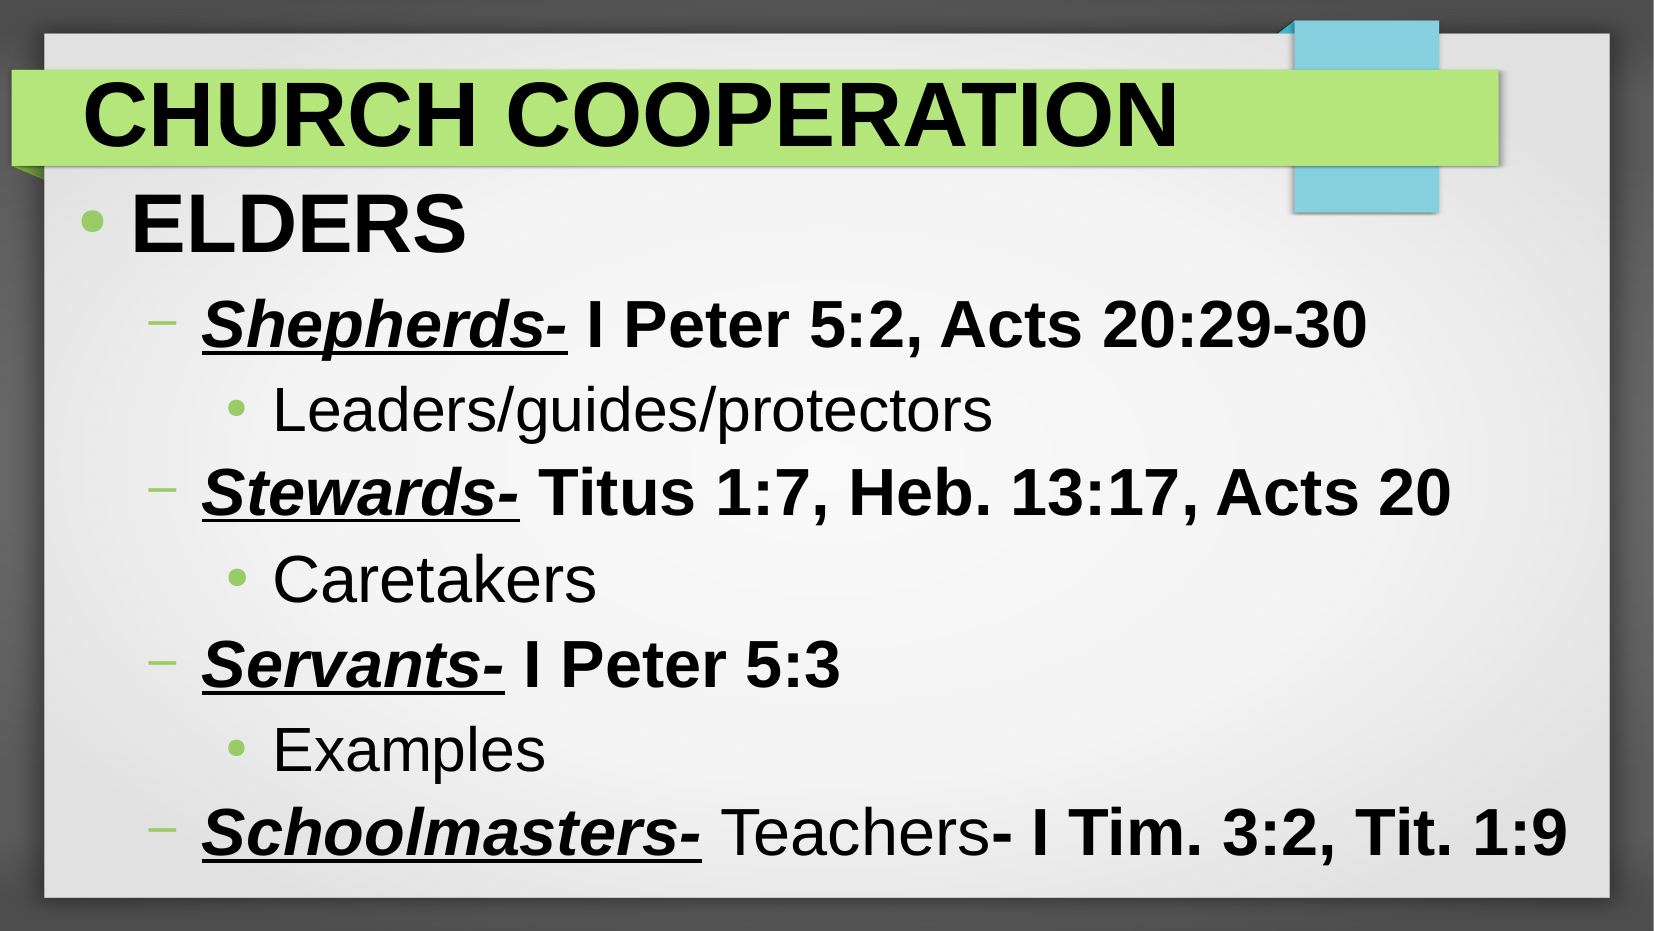

# CHURCH COOPERATION
ELDERS
Shepherds- I Peter 5:2, Acts 20:29-30
Leaders/guides/protectors
Stewards- Titus 1:7, Heb. 13:17, Acts 20
Caretakers
Servants- I Peter 5:3
Examples
Schoolmasters- Teachers- I Tim. 3:2, Tit. 1:9